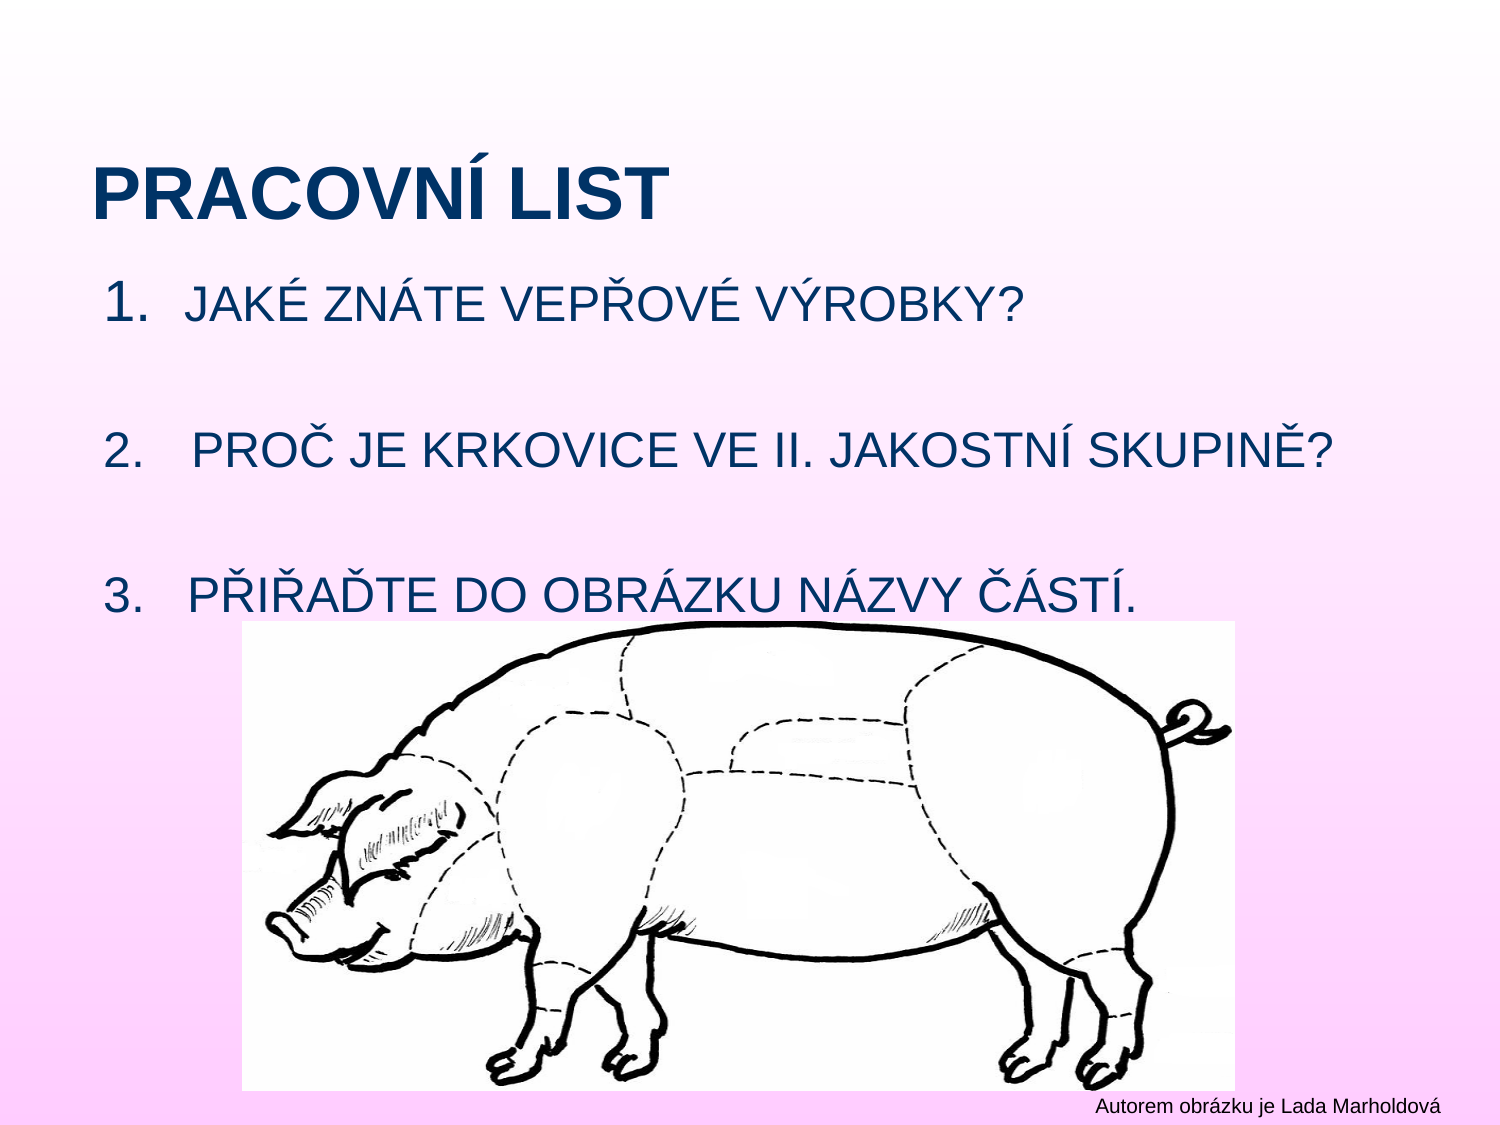

PRACOVNÍ LIST
# 1. JAKÉ ZNÁTE VEPŘOVÉ VÝROBKY?
2.	PROČ JE KRKOVICE VE II. JAKOSTNÍ SKUPINĚ?
3. PŘIŘAĎTE DO OBRÁZKU NÁZVY ČÁSTÍ.
Autorem obrázku je Lada Marholdová